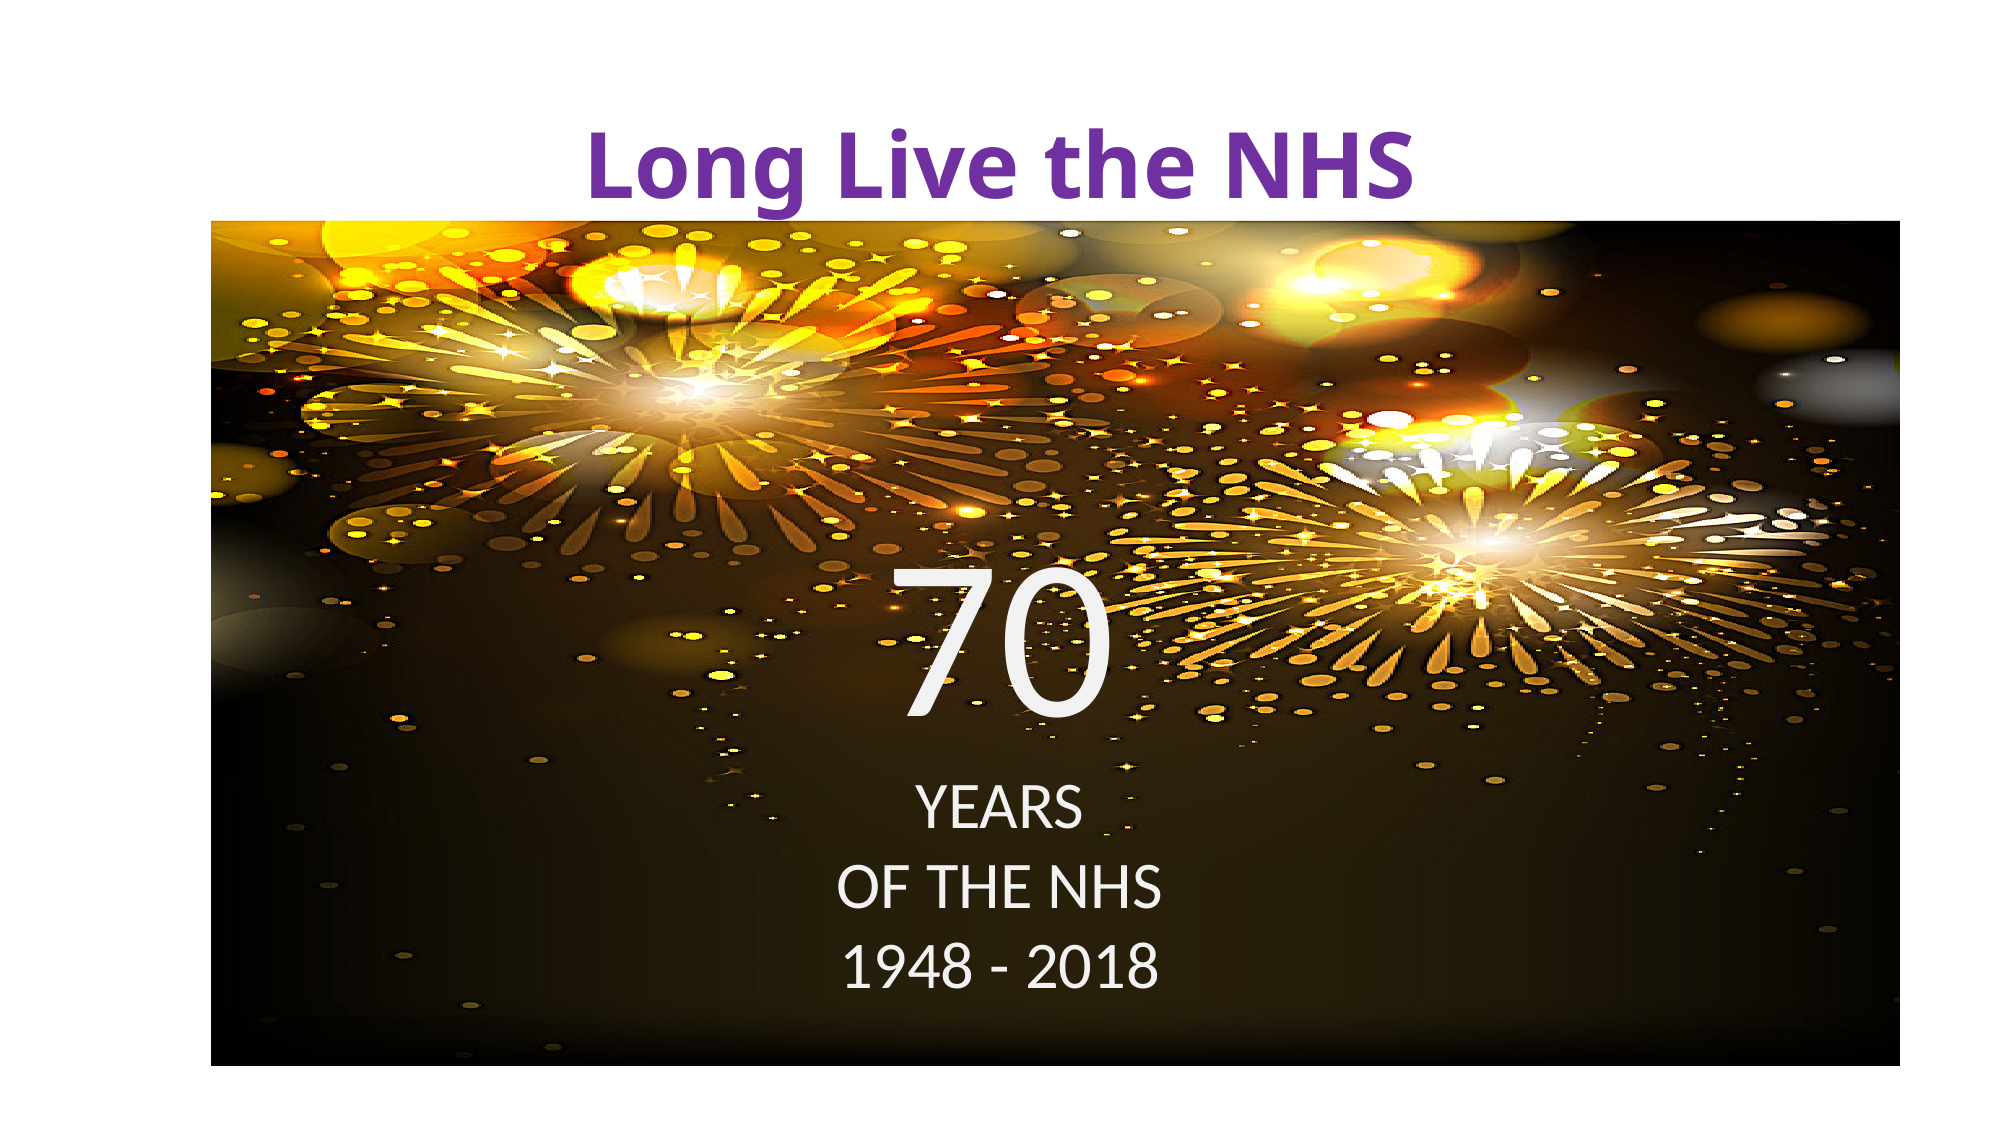

# Long Live the NHS
70
YEARS
OF THE NHS
1948 - 2018